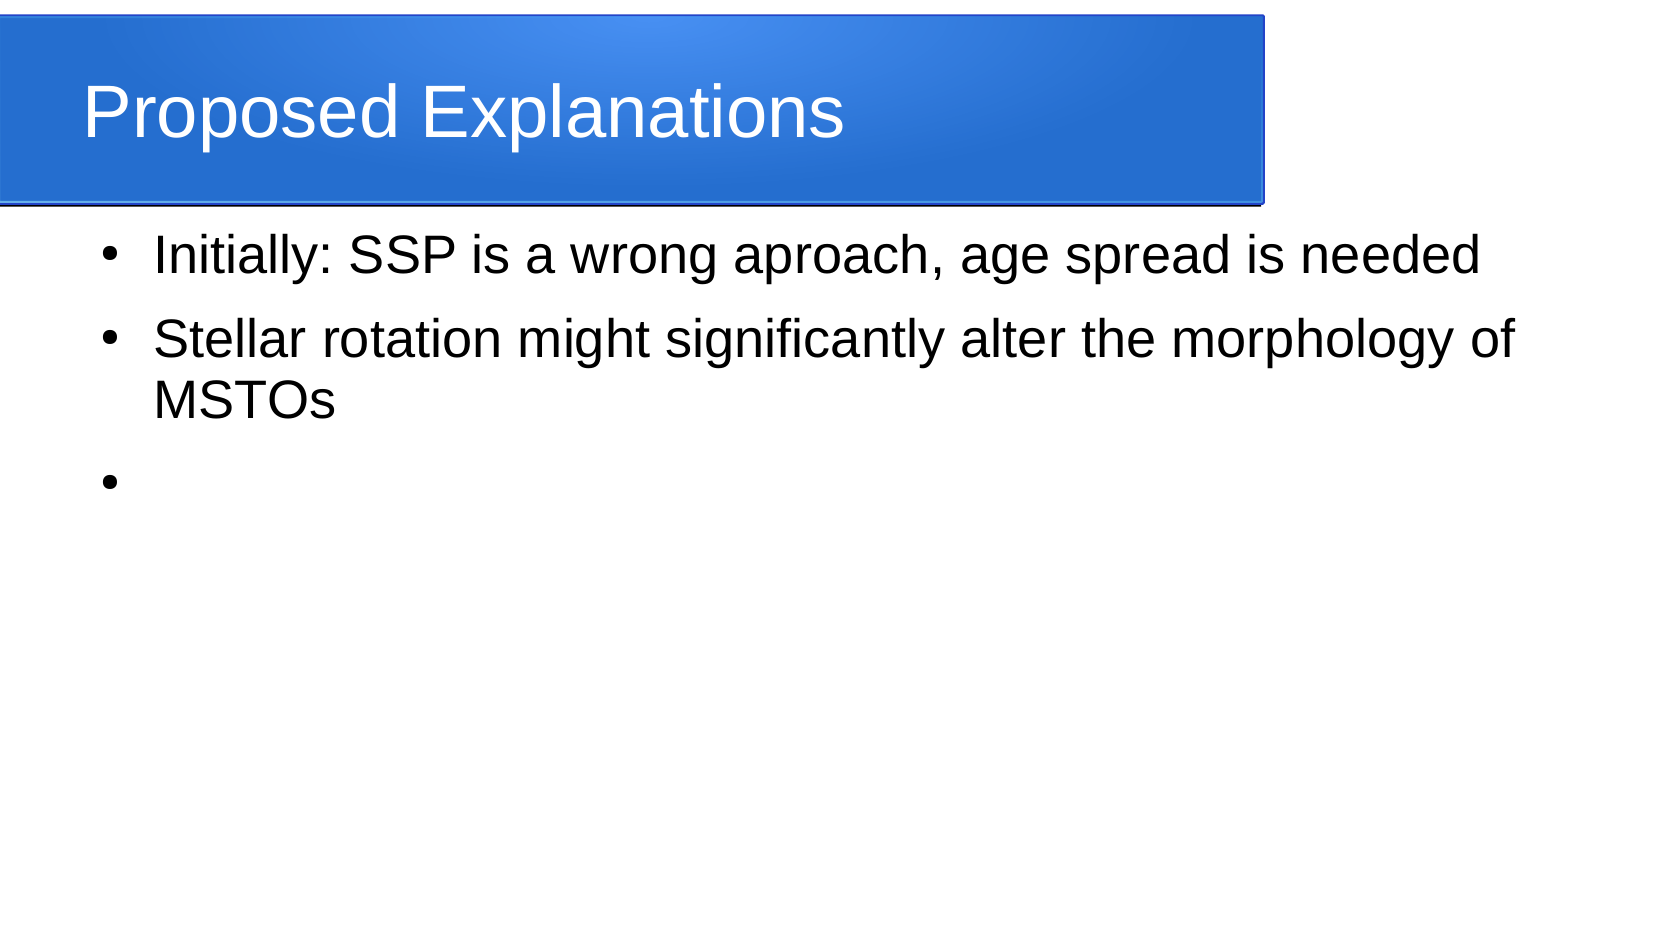

# Proposed Explanations
Initially: SSP is a wrong aproach, age spread is needed
Stellar rotation might significantly alter the morphology of MSTOs